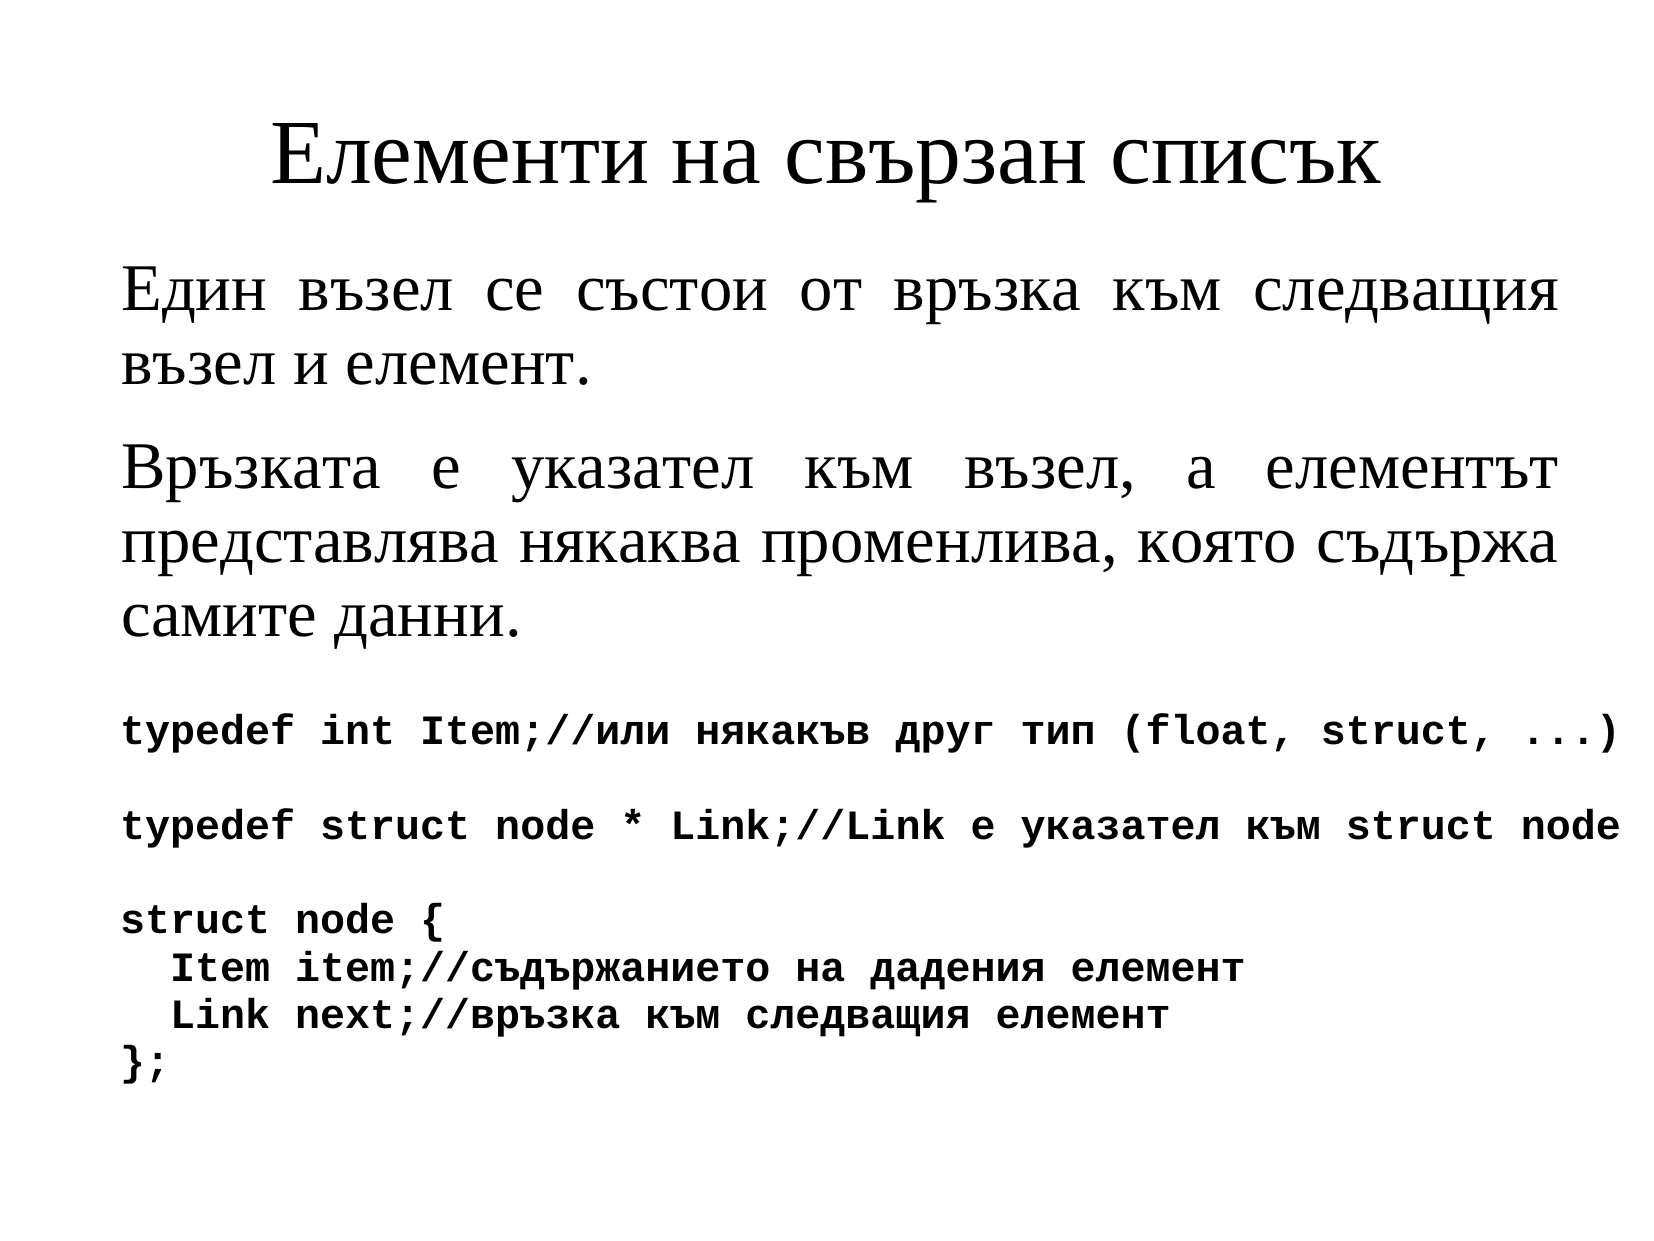

# Елементи на свързан списък
Един възел се състои от връзка към следващия възел и елемент.
Връзката е указател към възел, а елементът представлява някаква променлива, която съдържа самите данни.
typedef int Item;//или някакъв друг тип (float, struct, ...)
typedef struct node * Link;//Link е указател към struct node
struct node {
 Item item;//съдържанието на дадения елемент
 Link next;//връзка към следващия елемент
};